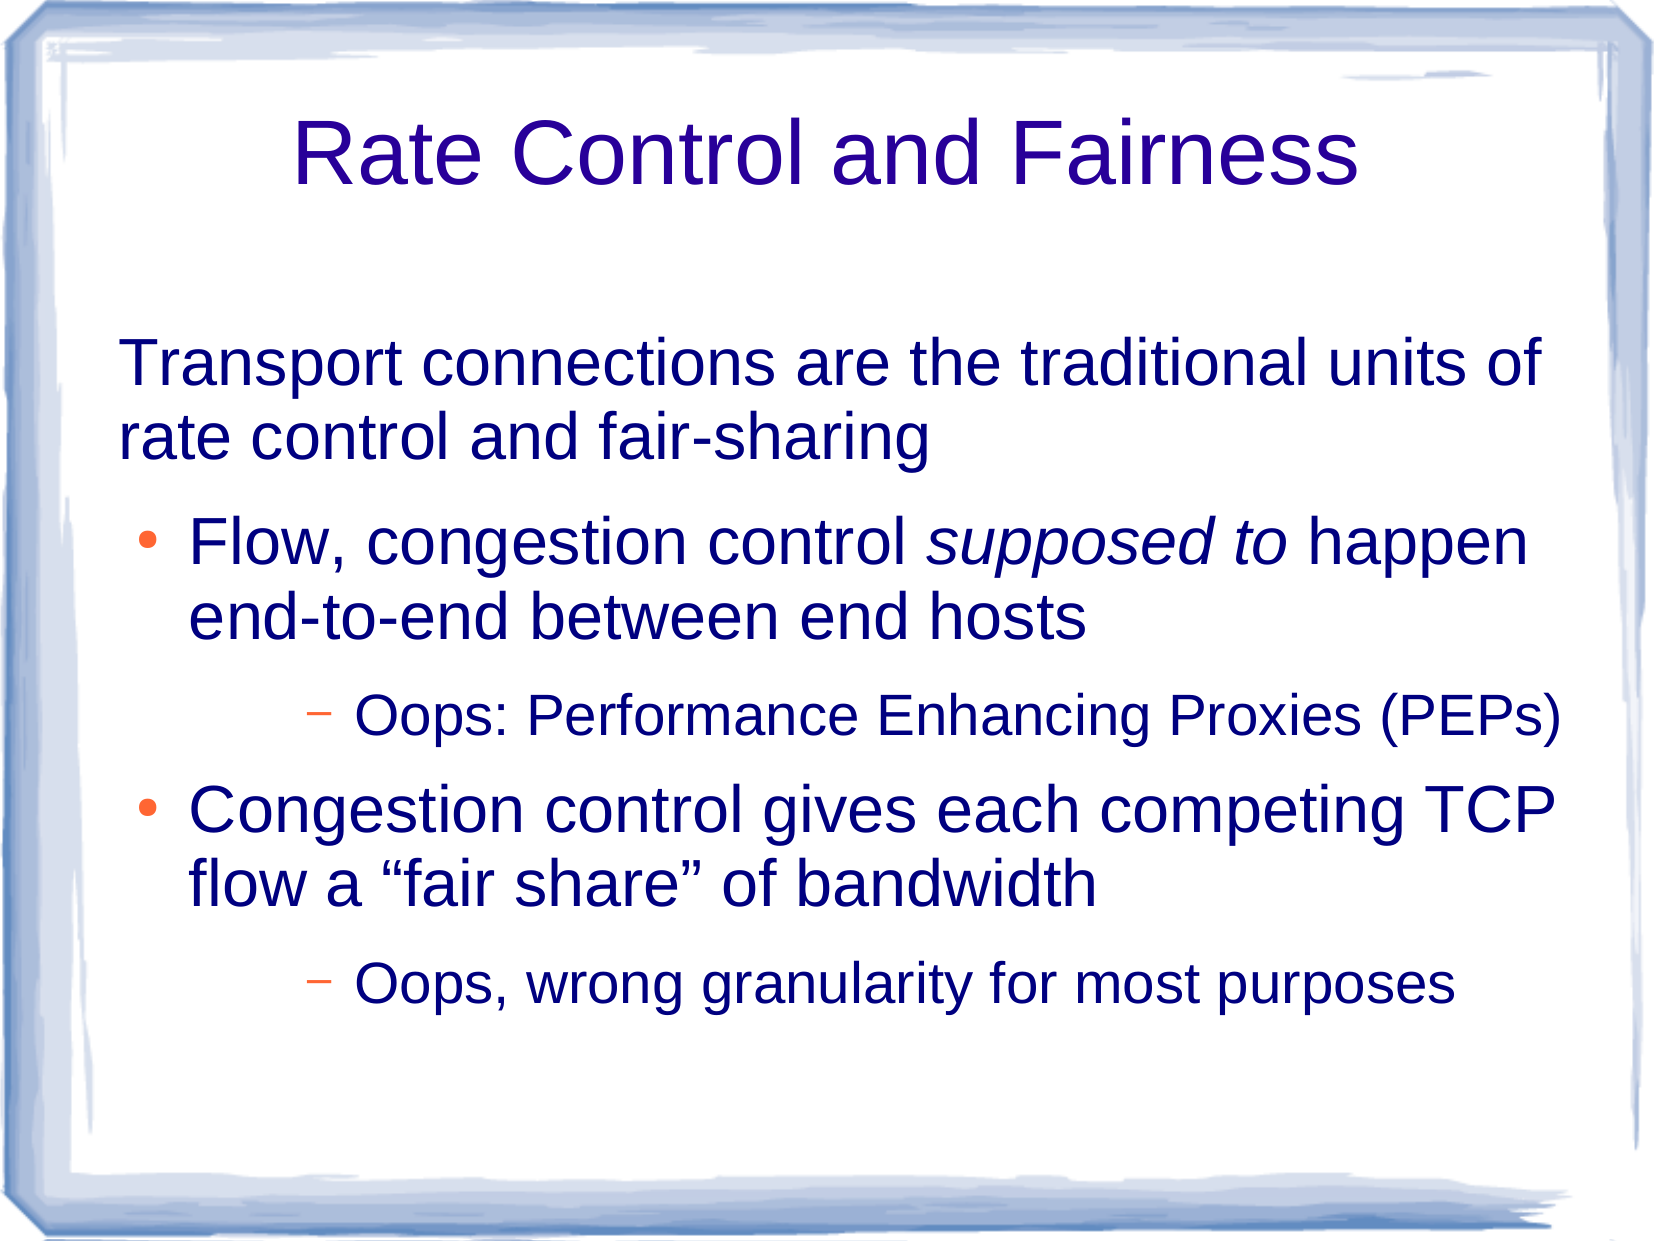

# Rate Control and Fairness
Transport connections are the traditional units of rate control and fair-sharing
Flow, congestion control supposed to happen end-to-end between end hosts
Oops: Performance Enhancing Proxies (PEPs)
Congestion control gives each competing TCP flow a “fair share” of bandwidth
Oops, wrong granularity for most purposes